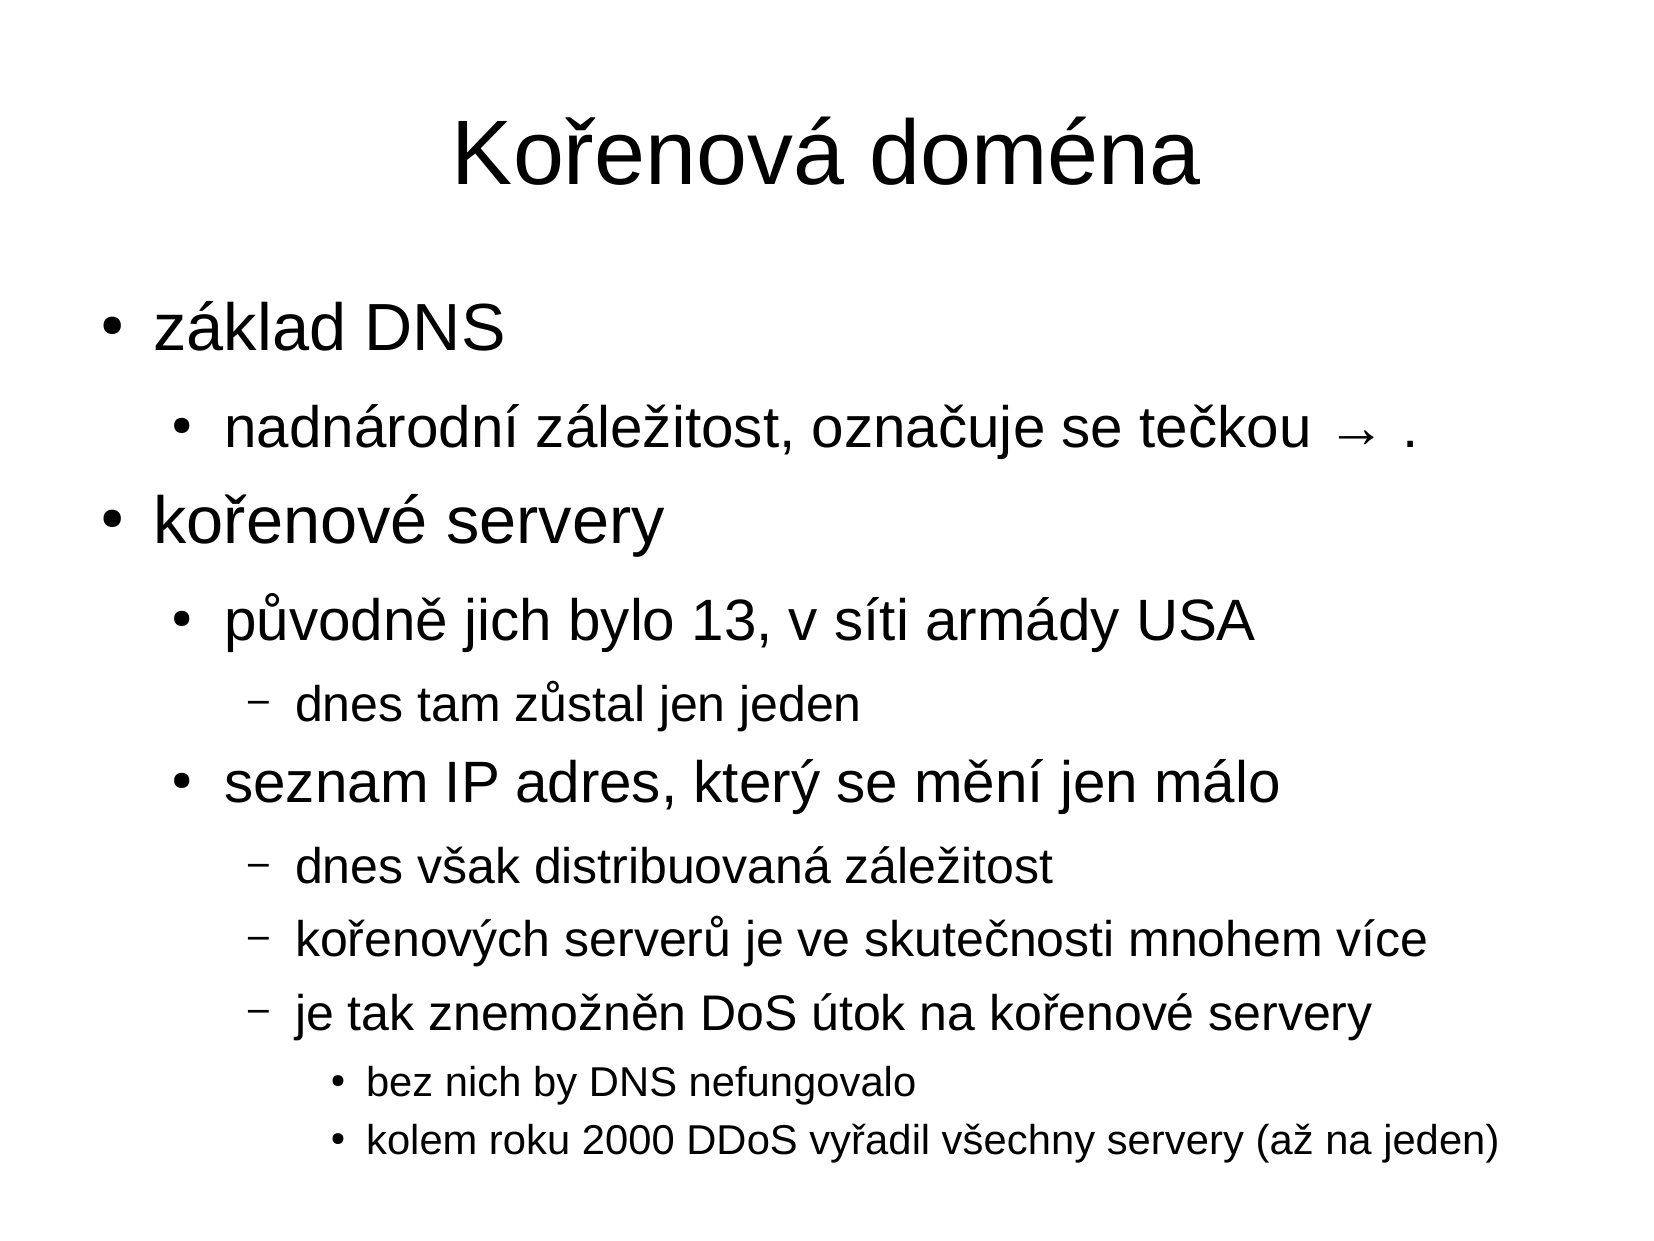

# Kořenová doména
základ DNS
nadnárodní záležitost, označuje se tečkou → .
kořenové servery
původně jich bylo 13, v síti armády USA
dnes tam zůstal jen jeden
seznam IP adres, který se mění jen málo
dnes však distribuovaná záležitost
kořenových serverů je ve skutečnosti mnohem více
je tak znemožněn DoS útok na kořenové servery
bez nich by DNS nefungovalo
kolem roku 2000 DDoS vyřadil všechny servery (až na jeden)